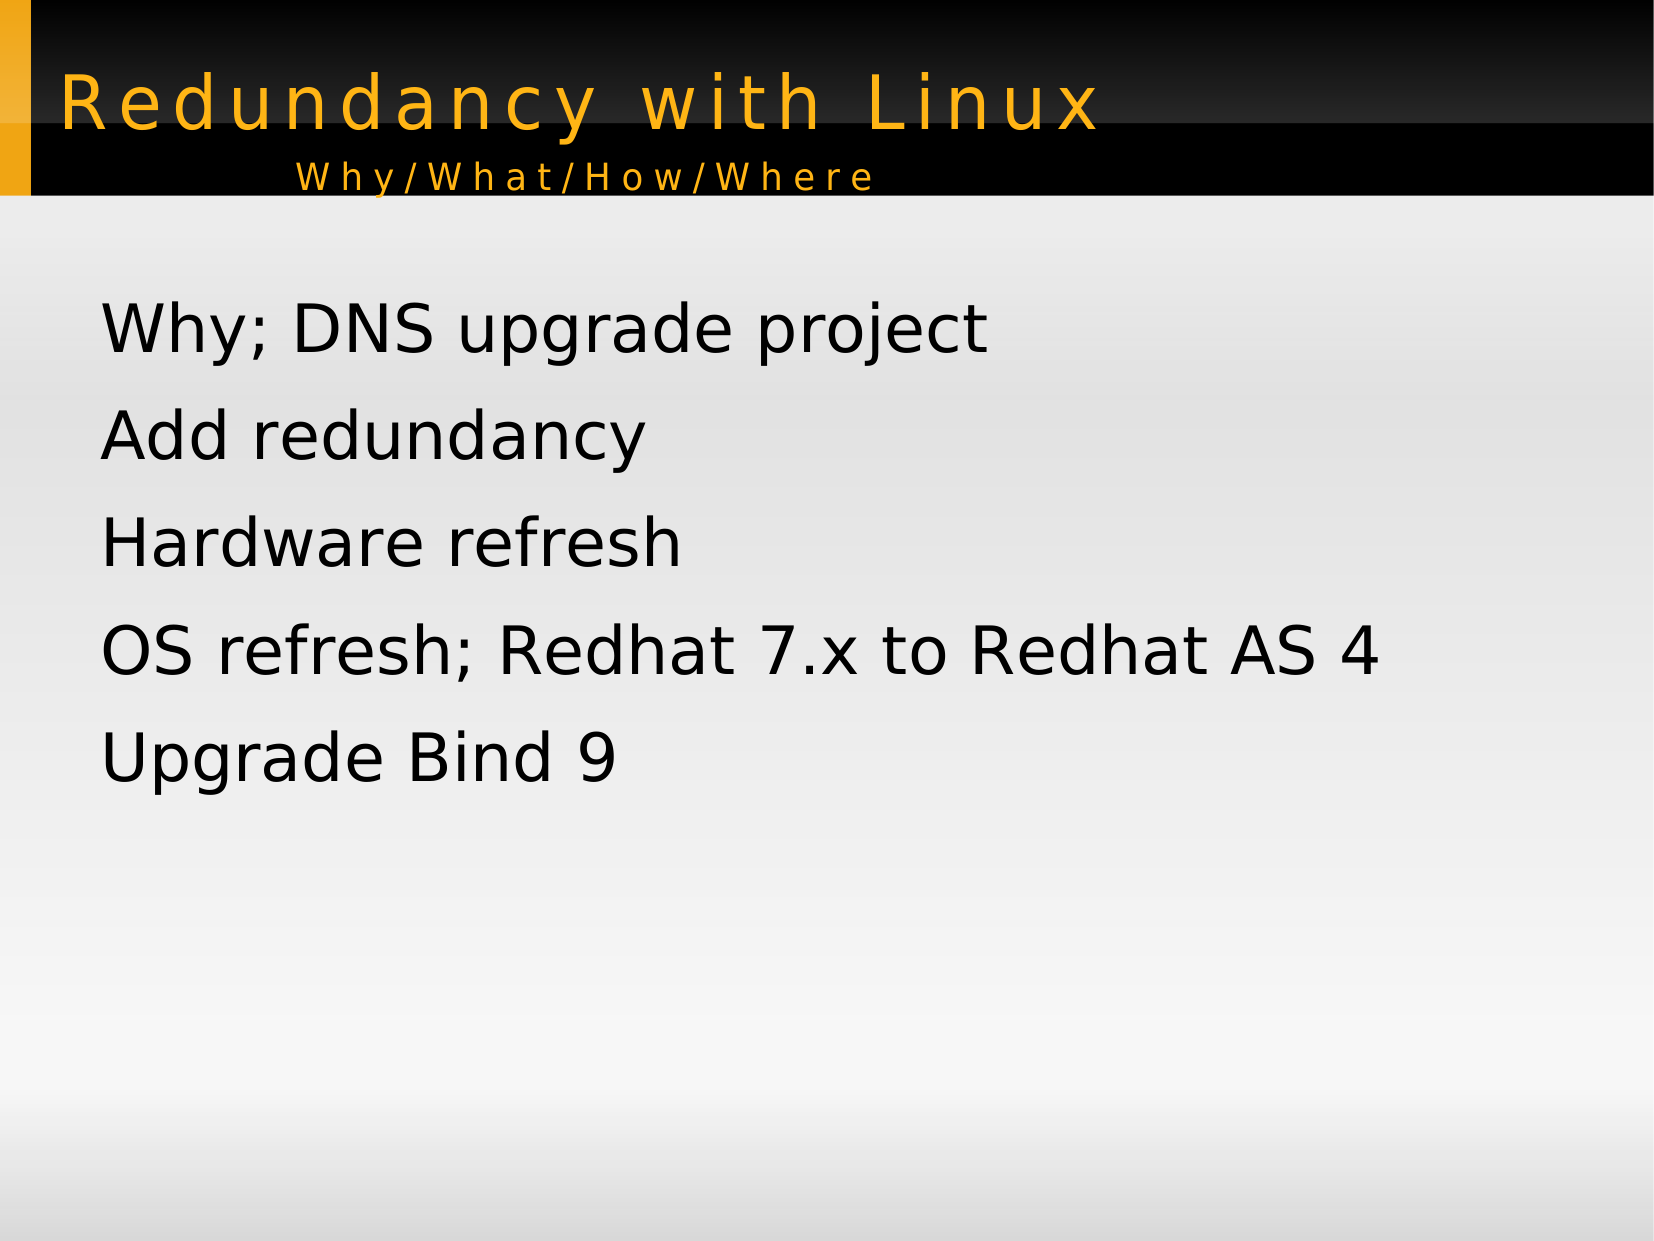

# Redundancy with Linux
Why/What/How/Where
Why; DNS upgrade project
Add redundancy
Hardware refresh
OS refresh; Redhat 7.x to Redhat AS 4
Upgrade Bind 9